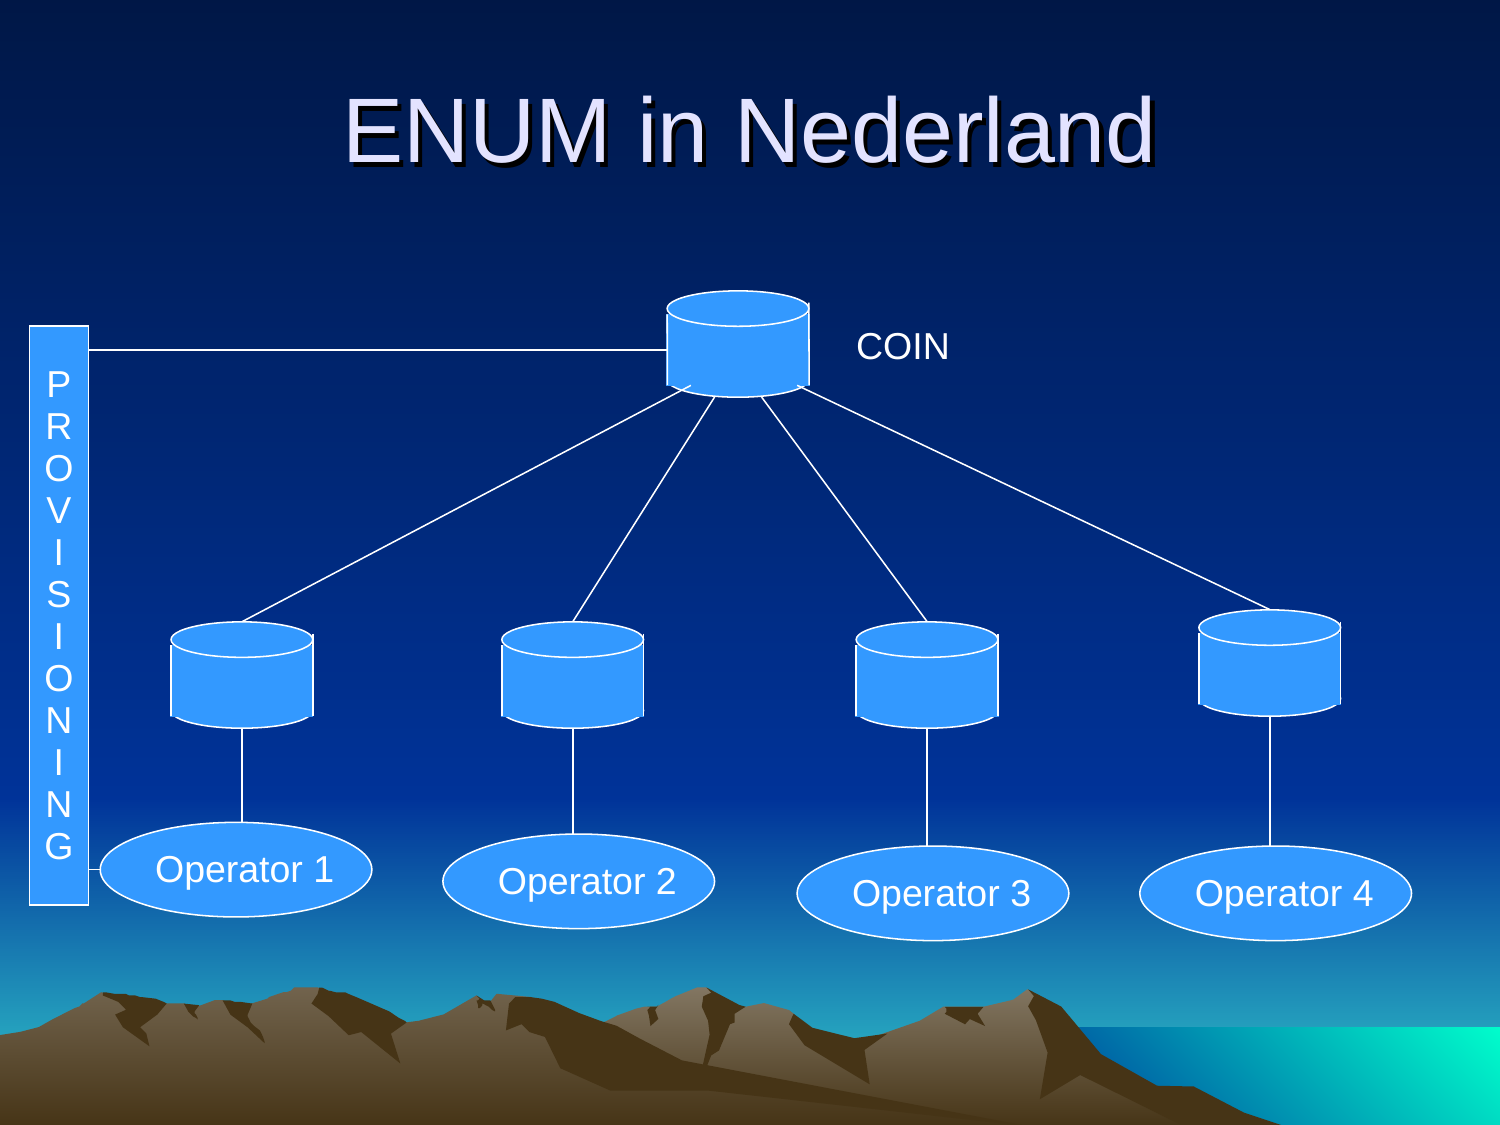

# ENUM in Nederland
COIN
P
R
O
V
I
S
I
O
N
I
N
G
Operator 1
Operator 2
Operator 3
Operator 4